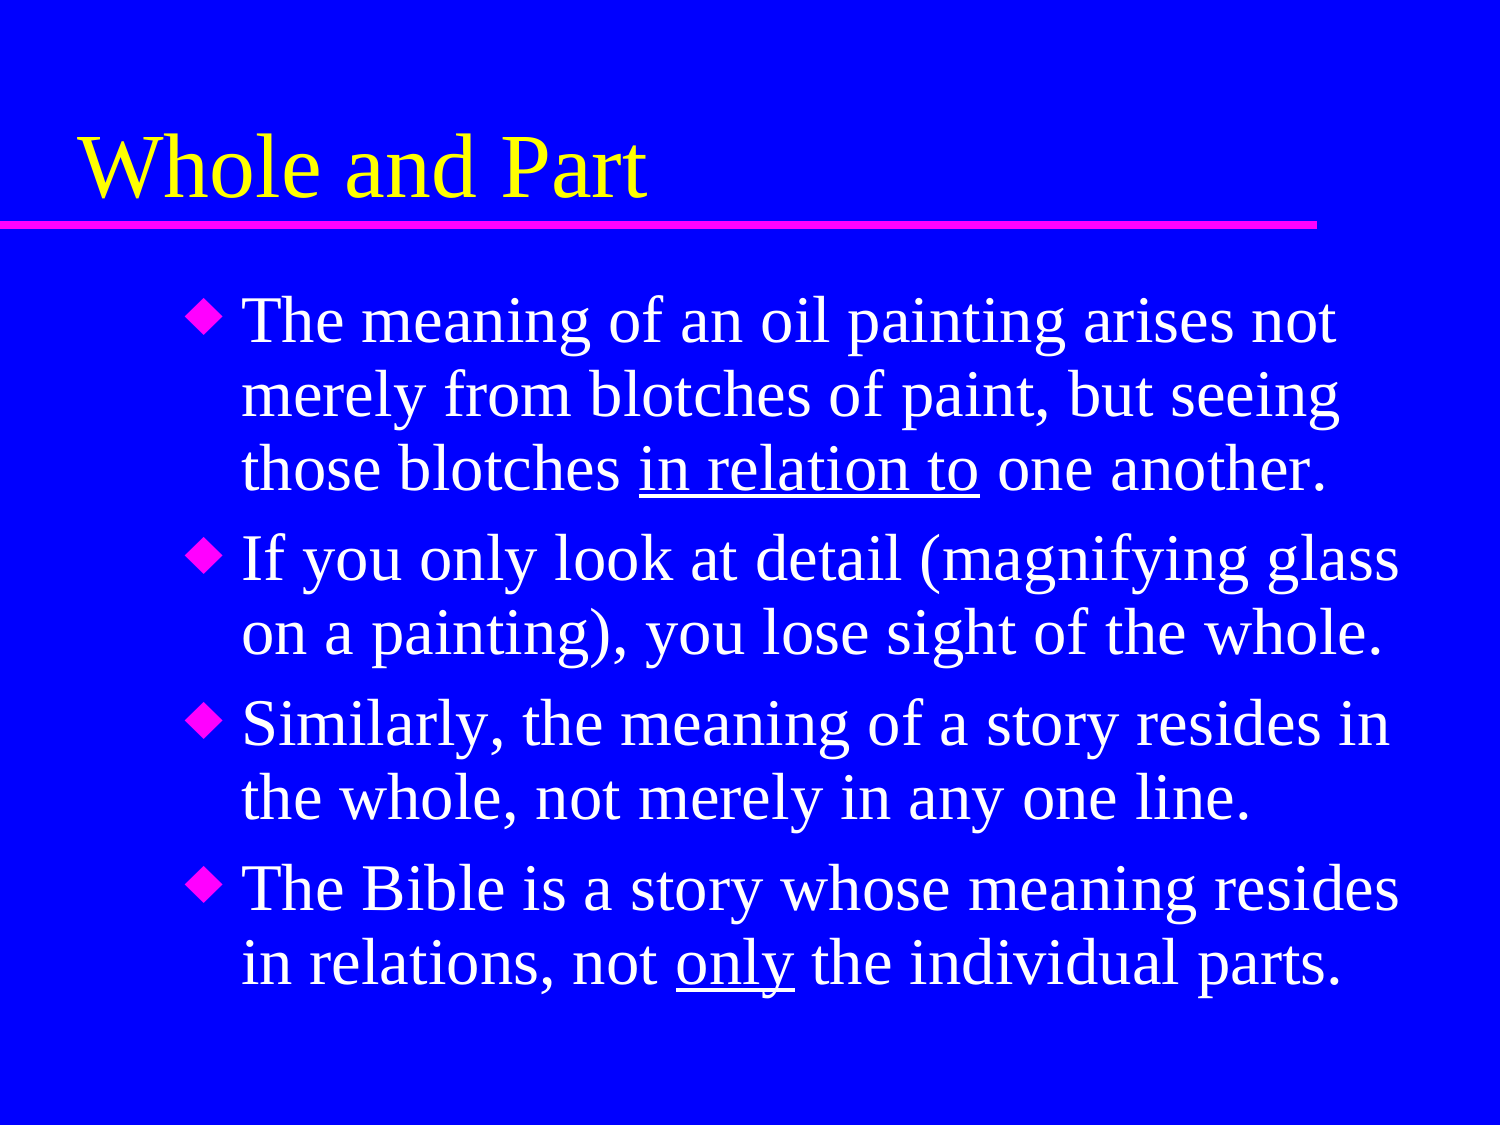

# Whole and Part
The meaning of an oil painting arises not merely from blotches of paint, but seeing those blotches in relation to one another.
If you only look at detail (magnifying glass on a painting), you lose sight of the whole.
Similarly, the meaning of a story resides in the whole, not merely in any one line.
The Bible is a story whose meaning resides in relations, not only the individual parts.